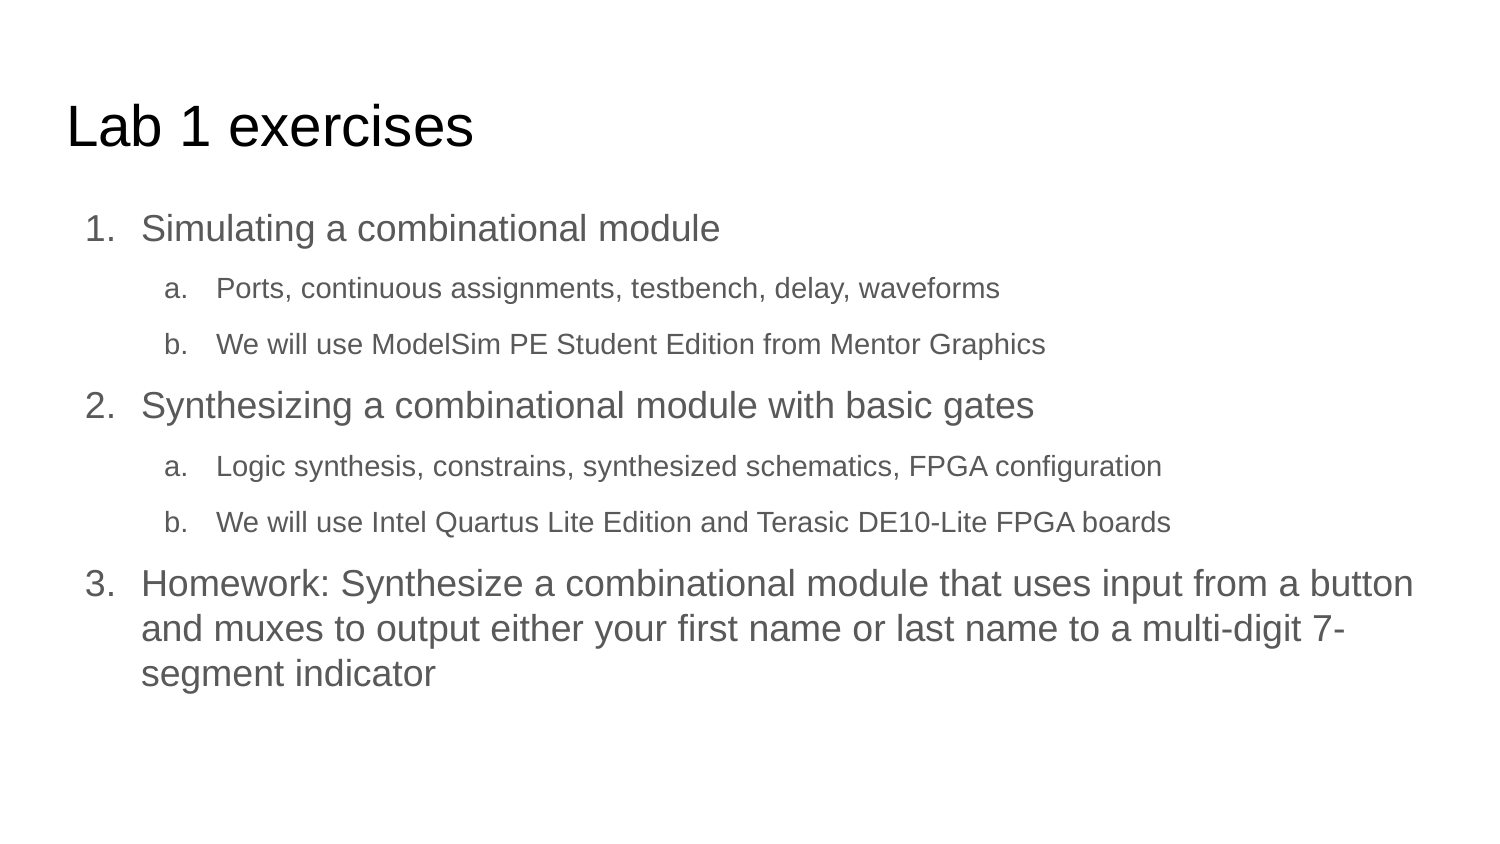

# Lab 1 exercises
Simulating a combinational module
Ports, continuous assignments, testbench, delay, waveforms
We will use ModelSim PE Student Edition from Mentor Graphics
Synthesizing a combinational module with basic gates
Logic synthesis, constrains, synthesized schematics, FPGA configuration
We will use Intel Quartus Lite Edition and Terasic DE10-Lite FPGA boards
Homework: Synthesize a combinational module that uses input from a button and muxes to output either your first name or last name to a multi-digit 7-segment indicator